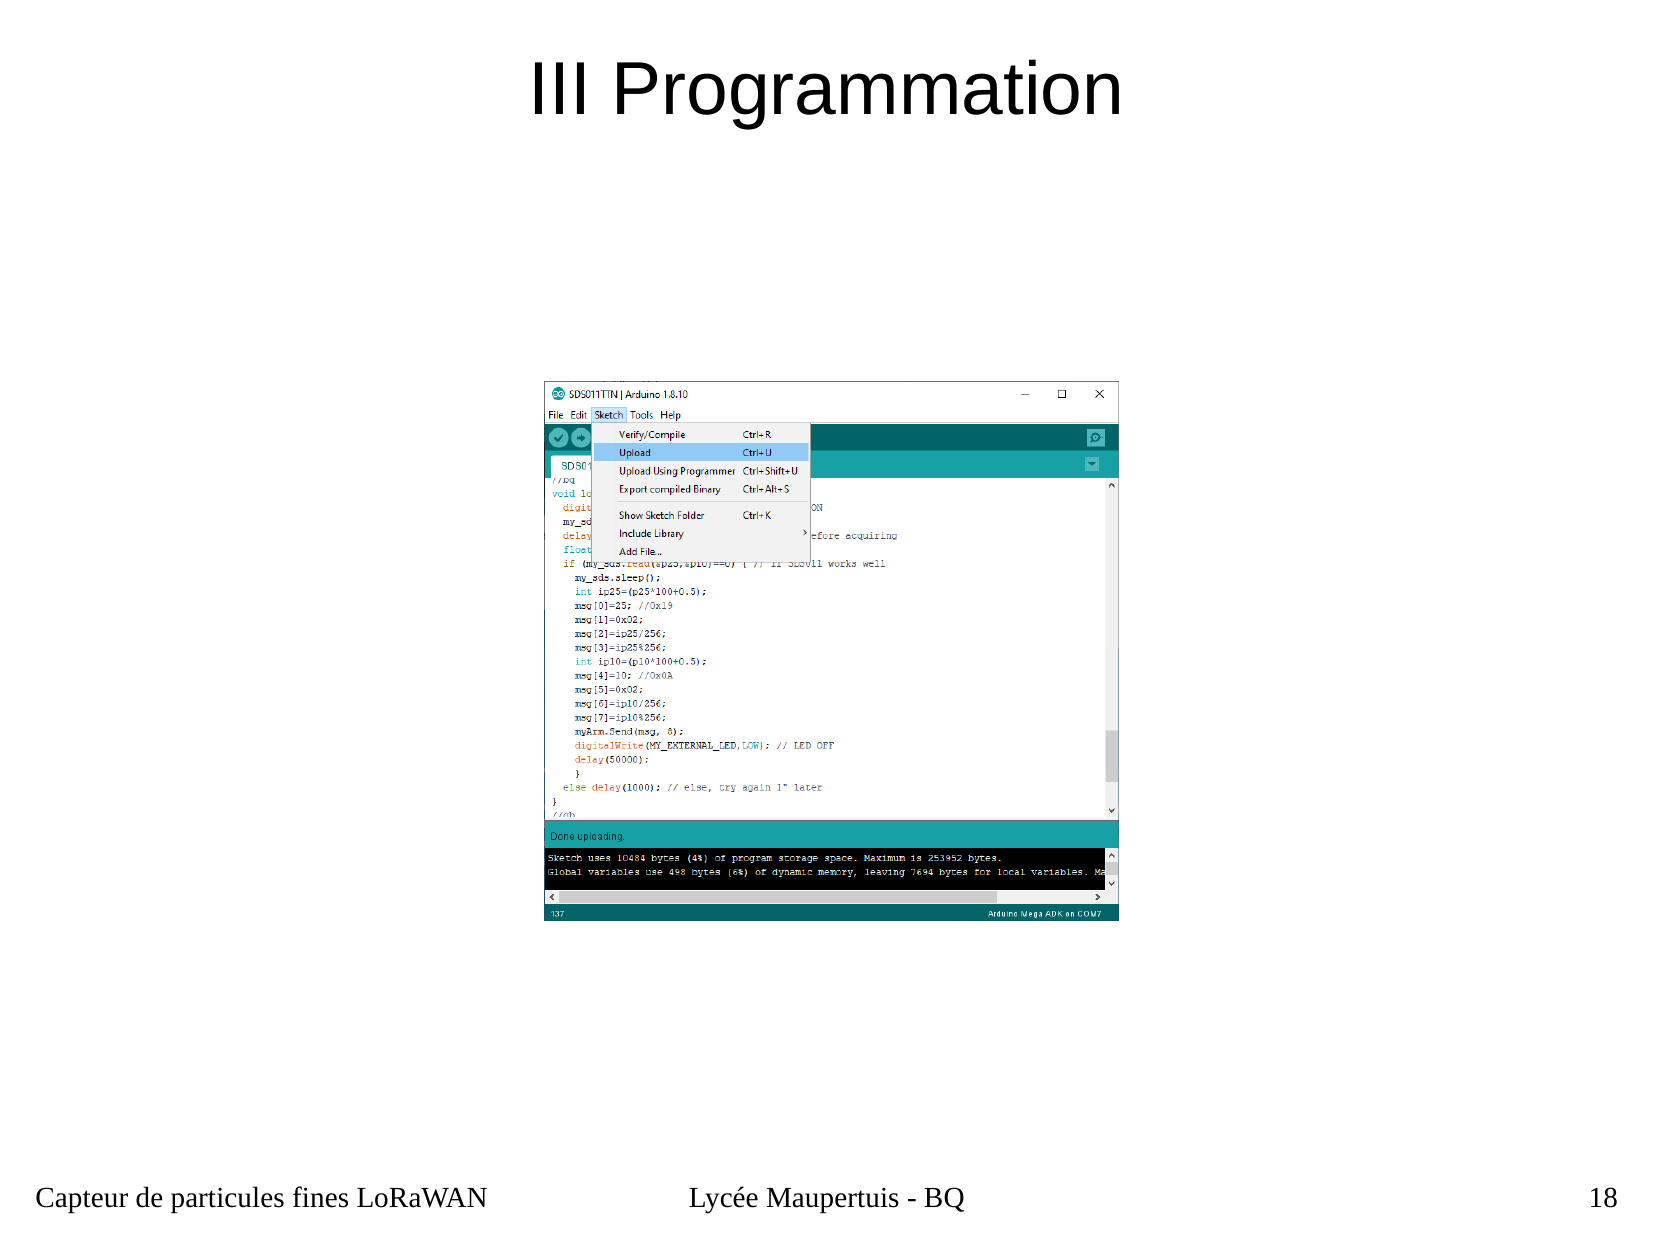

# III Programmation
Capteur de particules fines LoRaWAN
Lycée Maupertuis - BQ
18